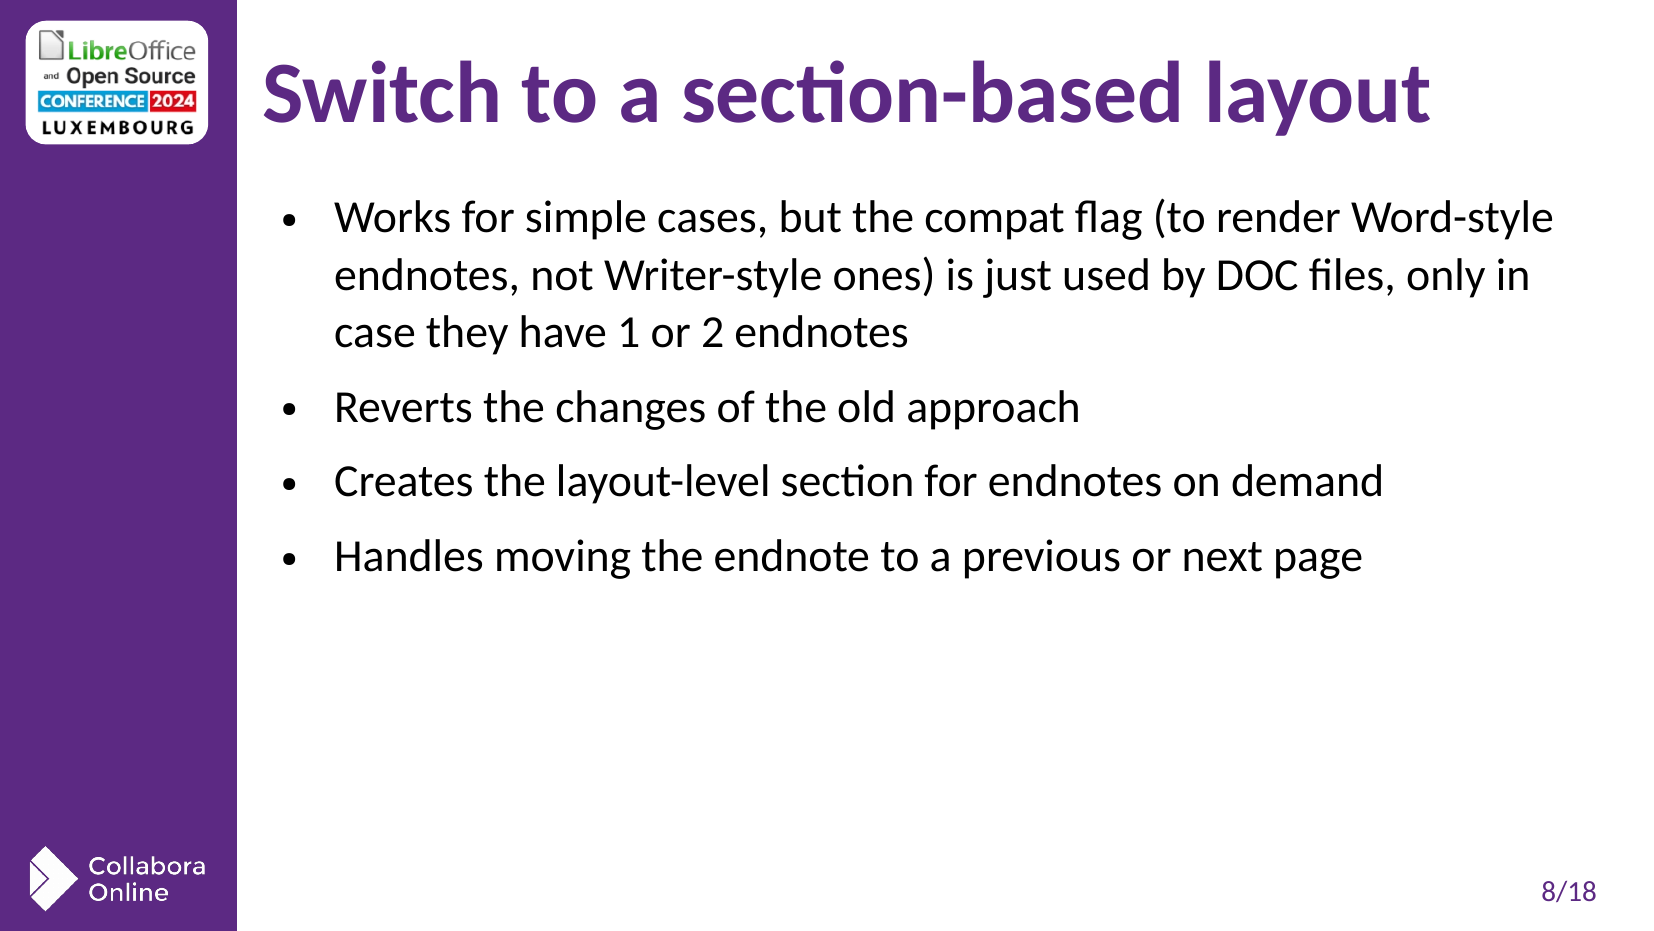

# Switch to a section-based layout
Works for simple cases, but the compat flag (to render Word-style endnotes, not Writer-style ones) is just used by DOC files, only in case they have 1 or 2 endnotes
Reverts the changes of the old approach
Creates the layout-level section for endnotes on demand
Handles moving the endnote to a previous or next page
8